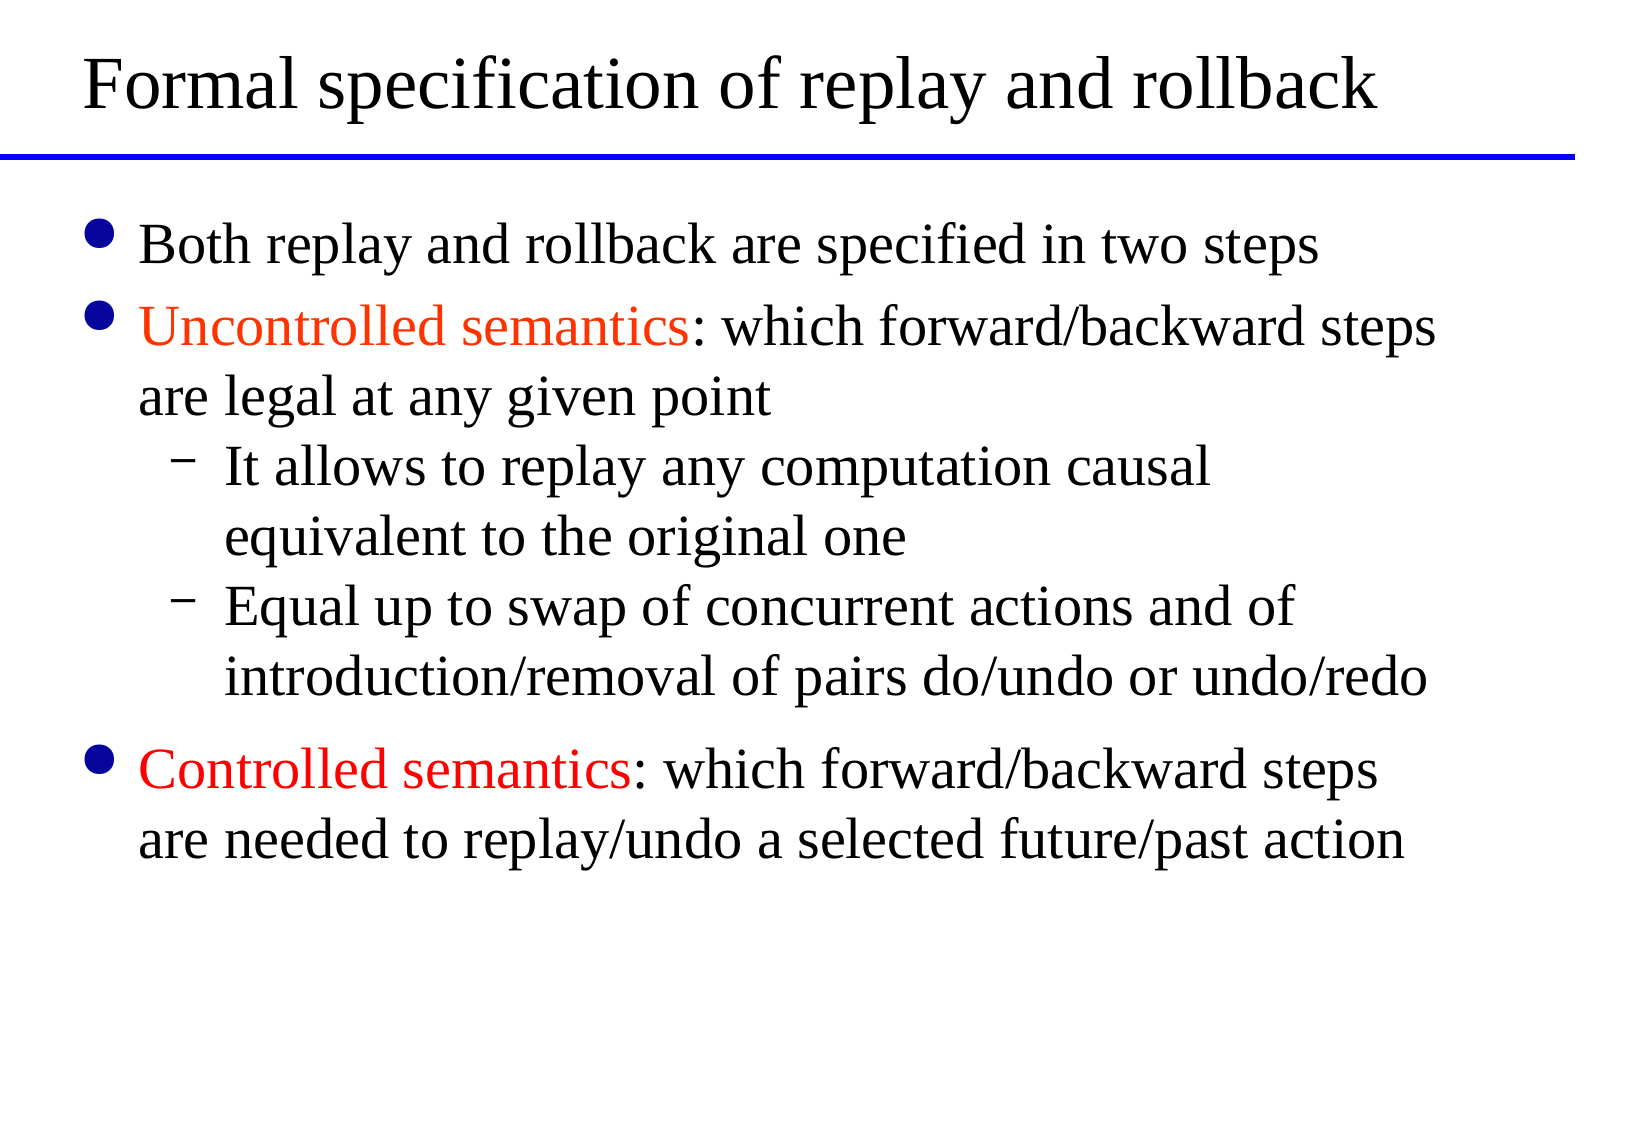

# Formal specification of replay and rollback
Both replay and rollback are specified in two steps
Uncontrolled semantics: which forward/backward steps are legal at any given point
It allows to replay any computation causal equivalent to the original one
Equal up to swap of concurrent actions and of introduction/removal of pairs do/undo or undo/redo
Controlled semantics: which forward/backward steps are needed to replay/undo a selected future/past action